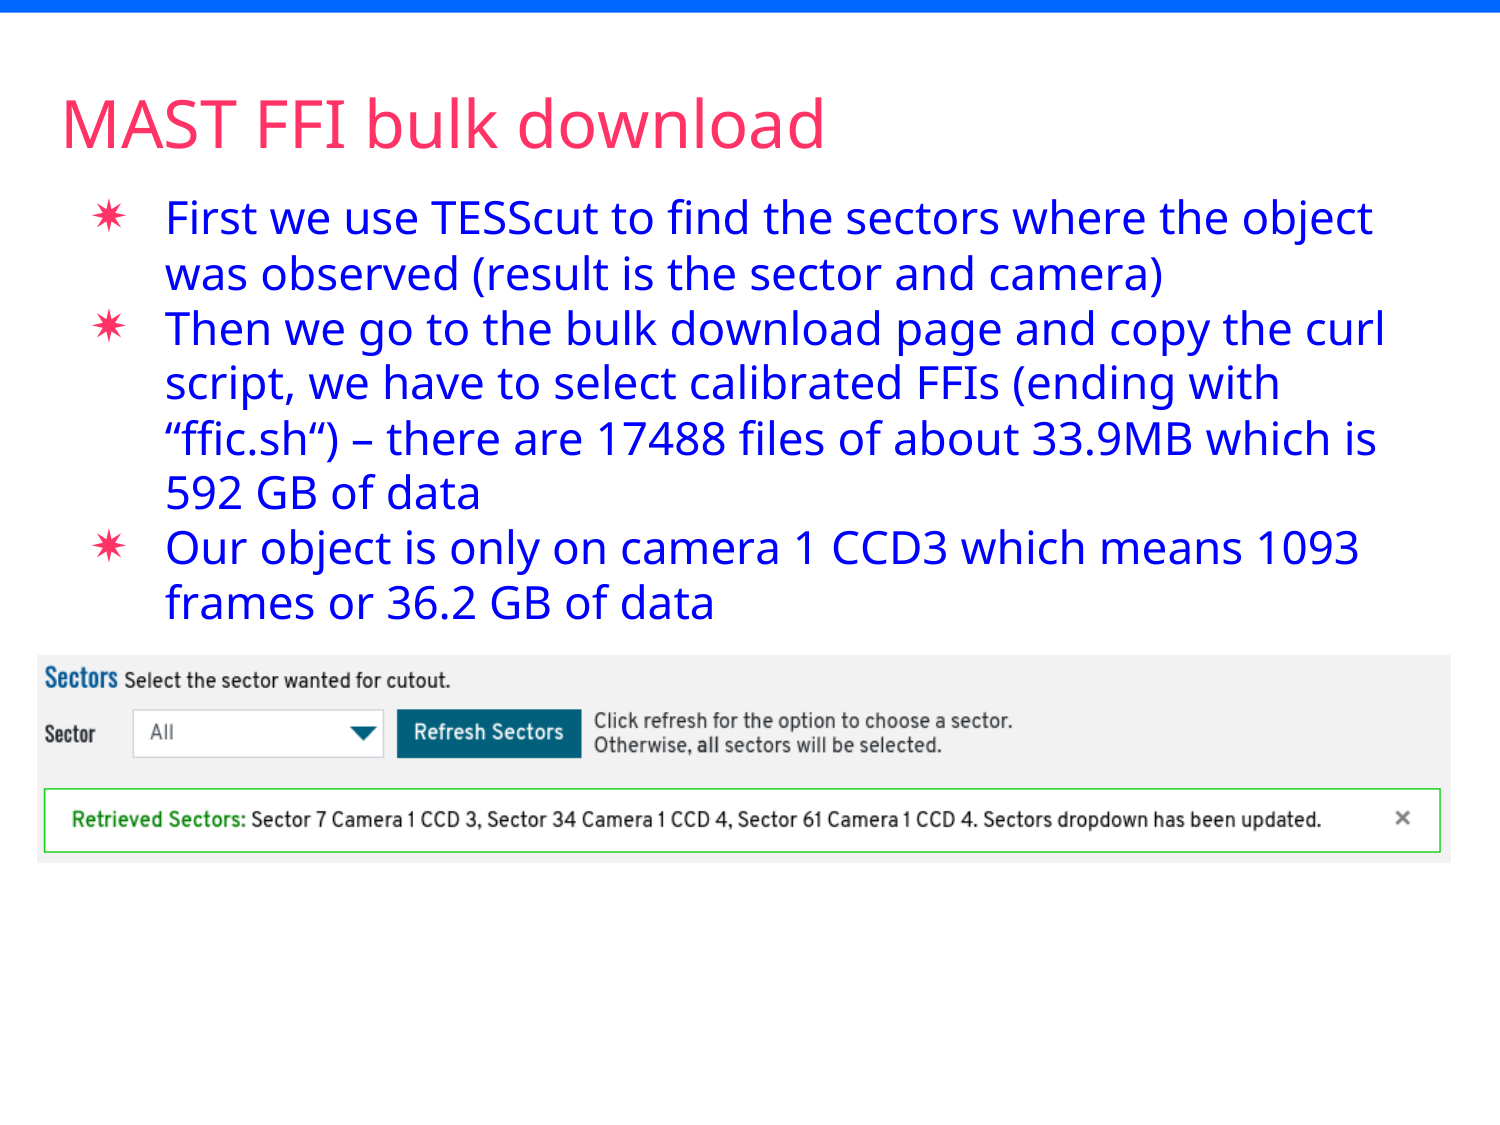

MAST FFI bulk download
First we use TESScut to find the sectors where the object was observed (result is the sector and camera)
Then we go to the bulk download page and copy the curl script, we have to select calibrated FFIs (ending with “ffic.sh“) – there are 17488 files of about 33.9MB which is 592 GB of data
Our object is only on camera 1 CCD3 which means 1093 frames or 36.2 GB of data
13